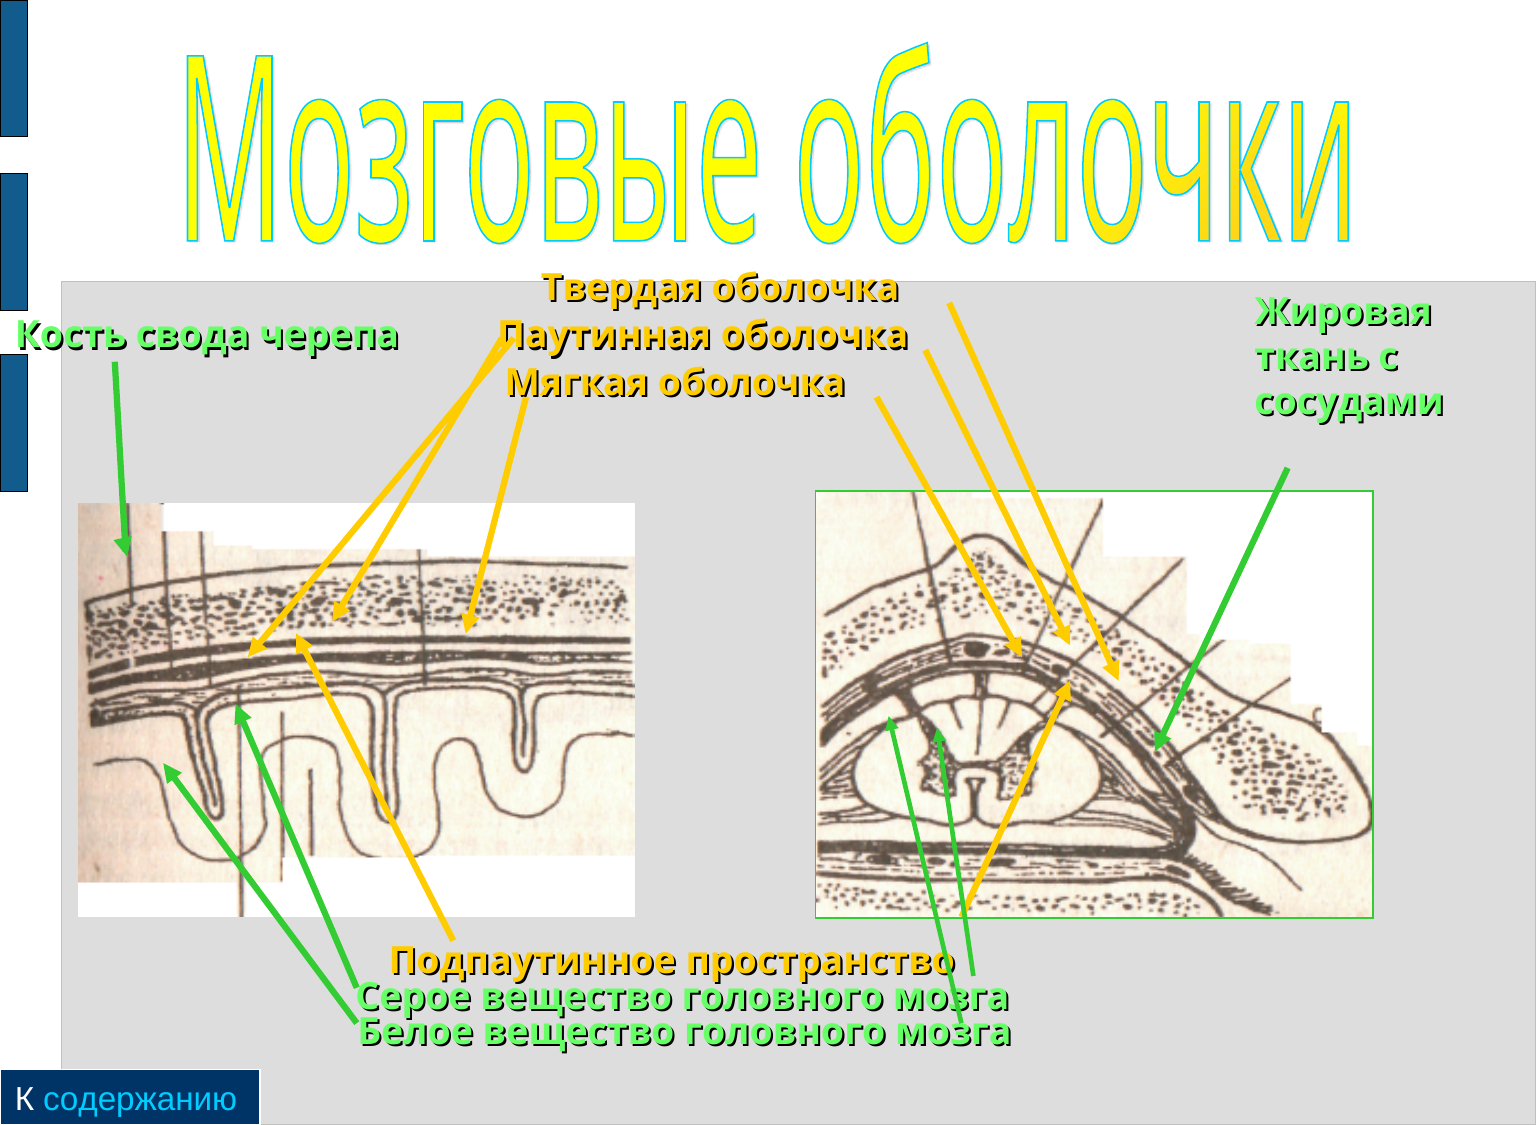

Мозговые оболочки
Твердая оболочка
Жировая ткань с сосудами
Кость свода черепа
Паутинная оболочка
Мягкая оболочка
Подпаутинное пространство
Серое вещество головного мозга
Белое вещество головного мозга
К содержанию